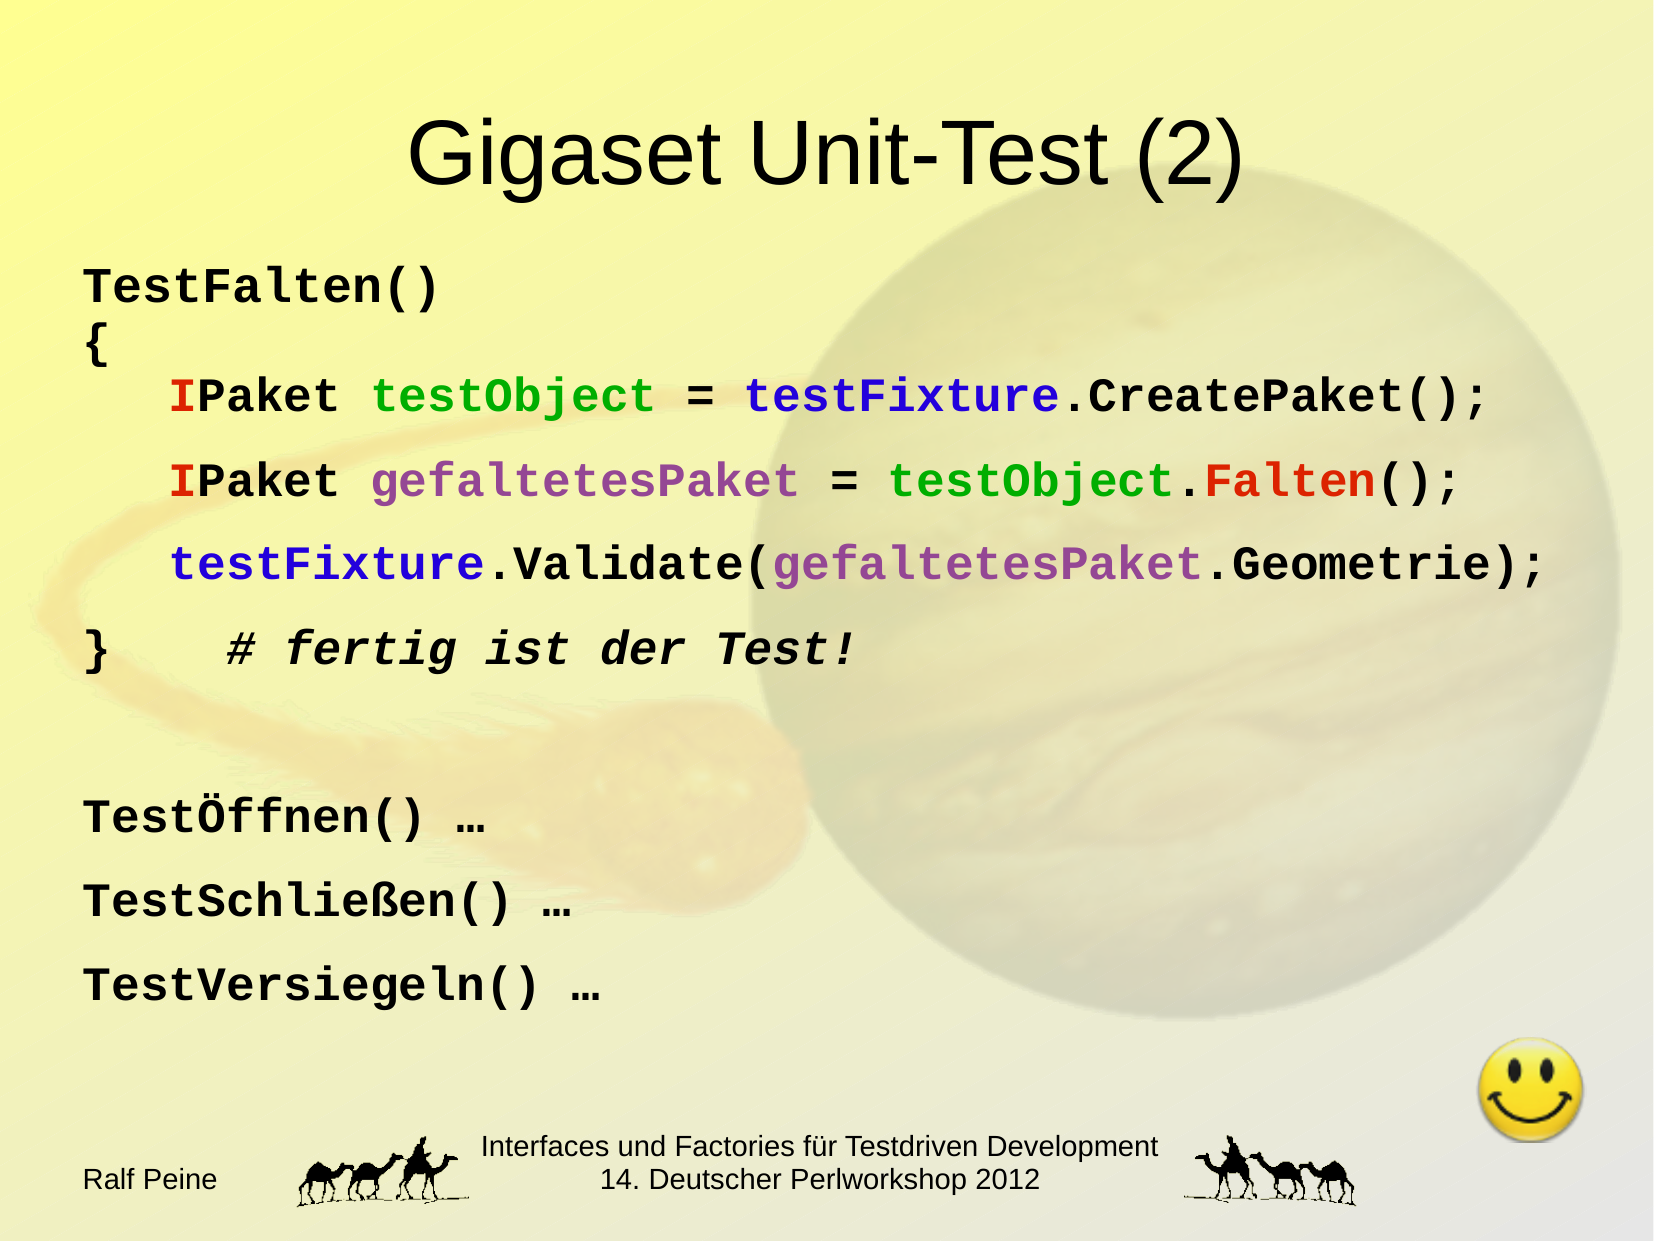

# Gigaset Unit-Test (2)
TestFalten()
{
 IPaket testObject = testFixture.CreatePaket();
 IPaket gefaltetesPaket = testObject.Falten();
 testFixture.Validate(gefaltetesPaket.Geometrie);
} # fertig ist der Test!
TestÖffnen() …
TestSchließen() …
TestVersiegeln() …